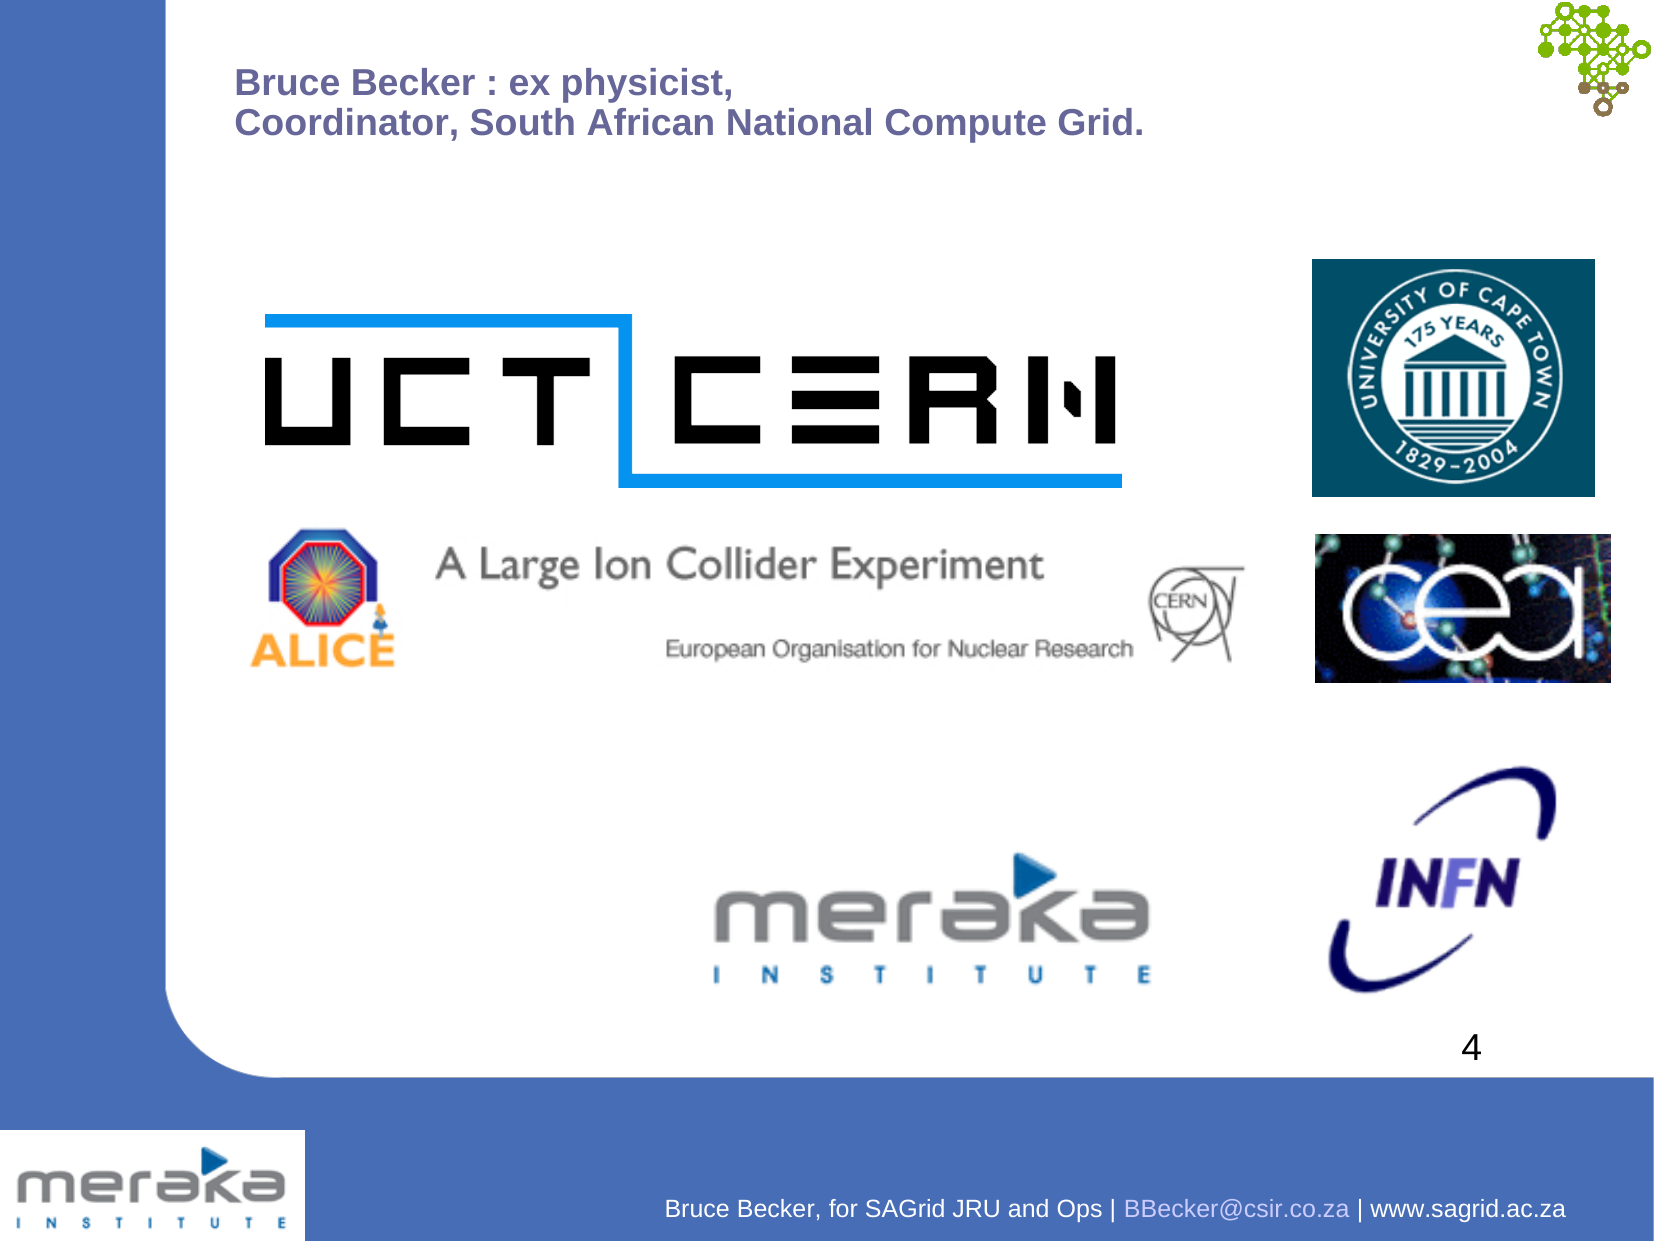

# Bruce Becker : ex physicist, Coordinator, South African National Compute Grid.
4